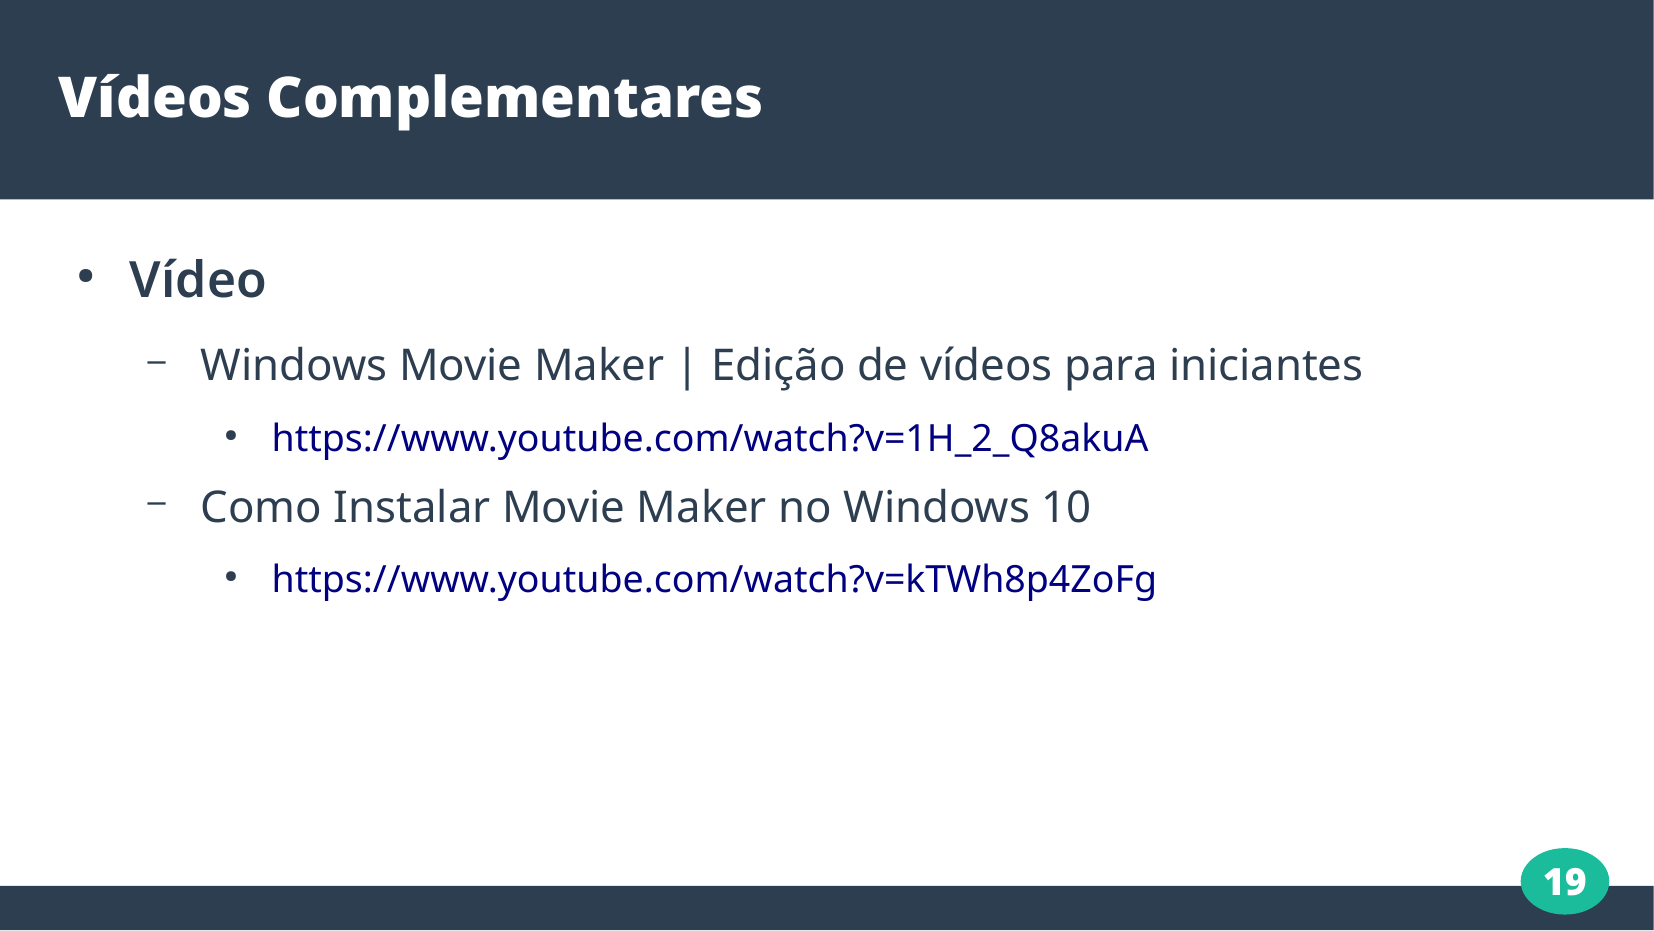

# Vídeos Complementares
Vídeo
Windows Movie Maker | Edição de vídeos para iniciantes
https://www.youtube.com/watch?v=1H_2_Q8akuA
Como Instalar Movie Maker no Windows 10
https://www.youtube.com/watch?v=kTWh8p4ZoFg
19